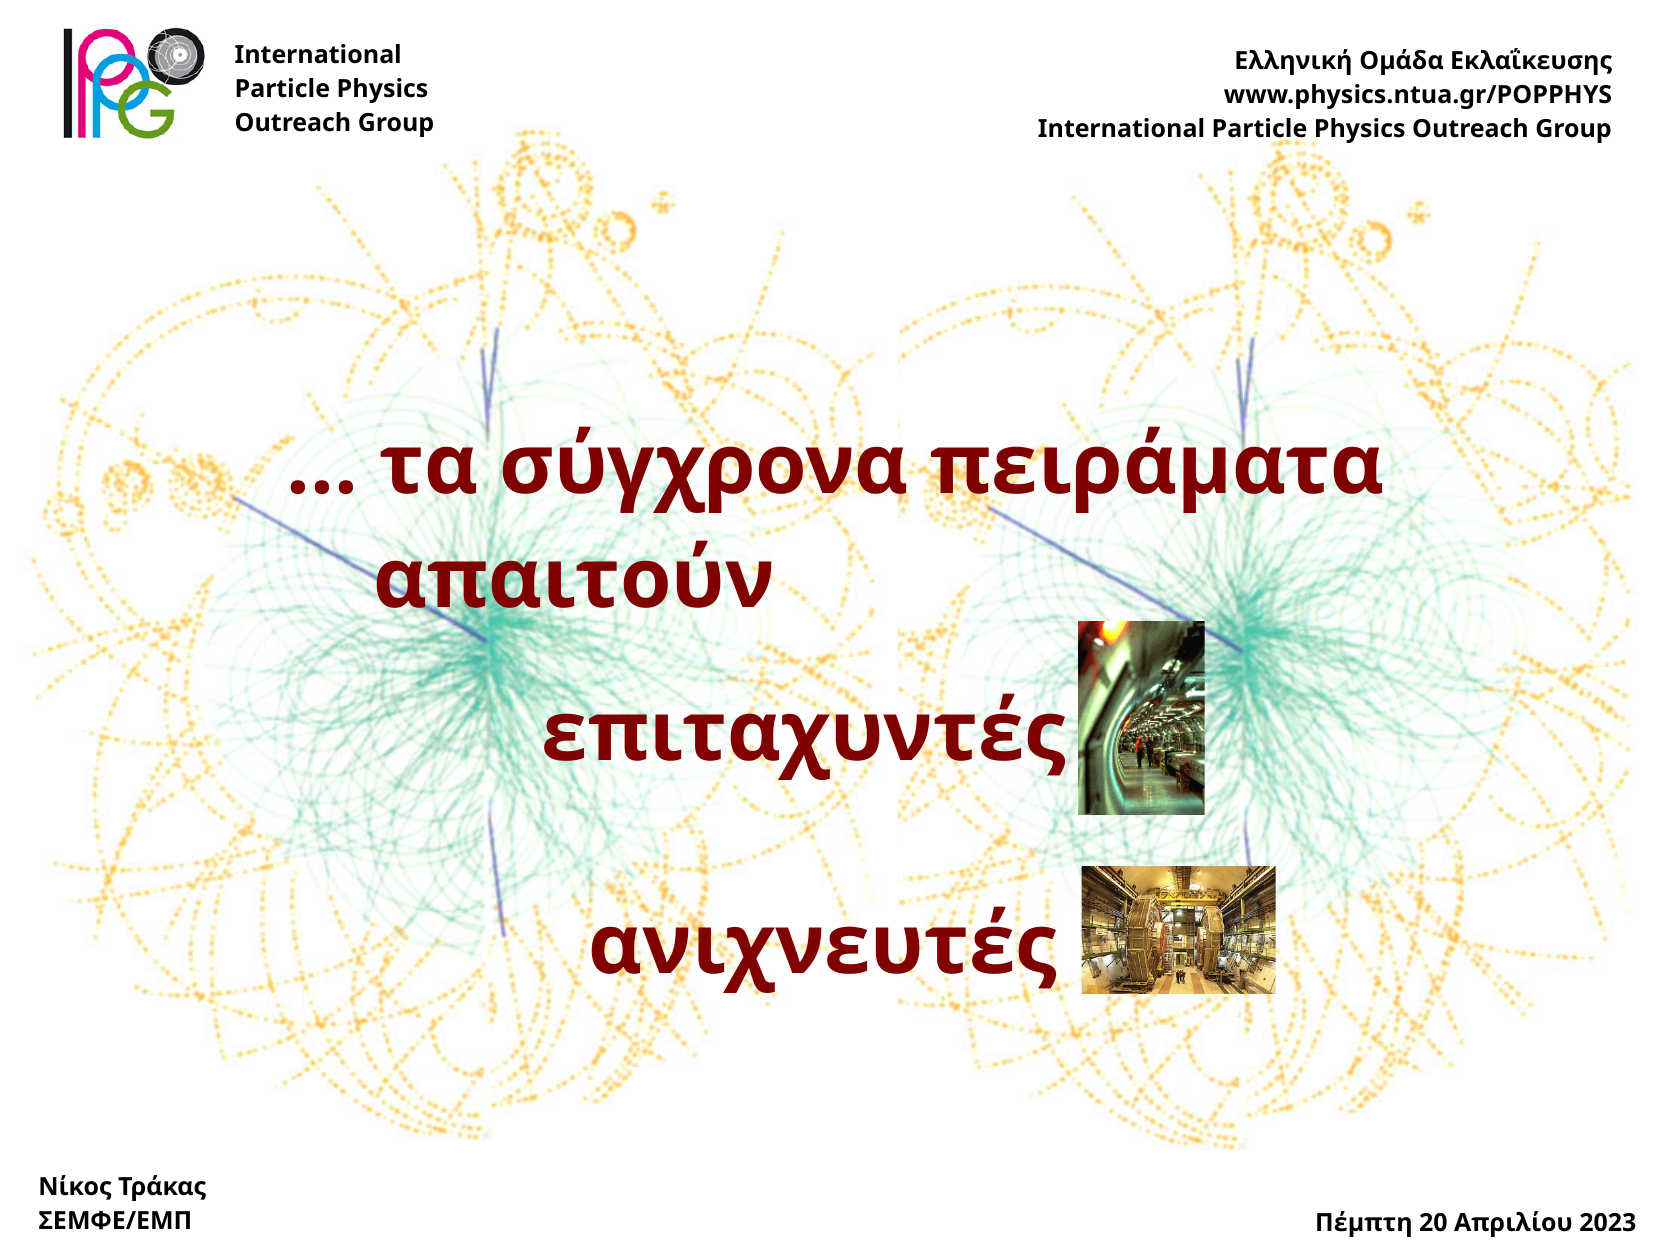

... τα σύγχρονα πειράματα
 απαιτούν
επιταχυντές
ανιχνευτές